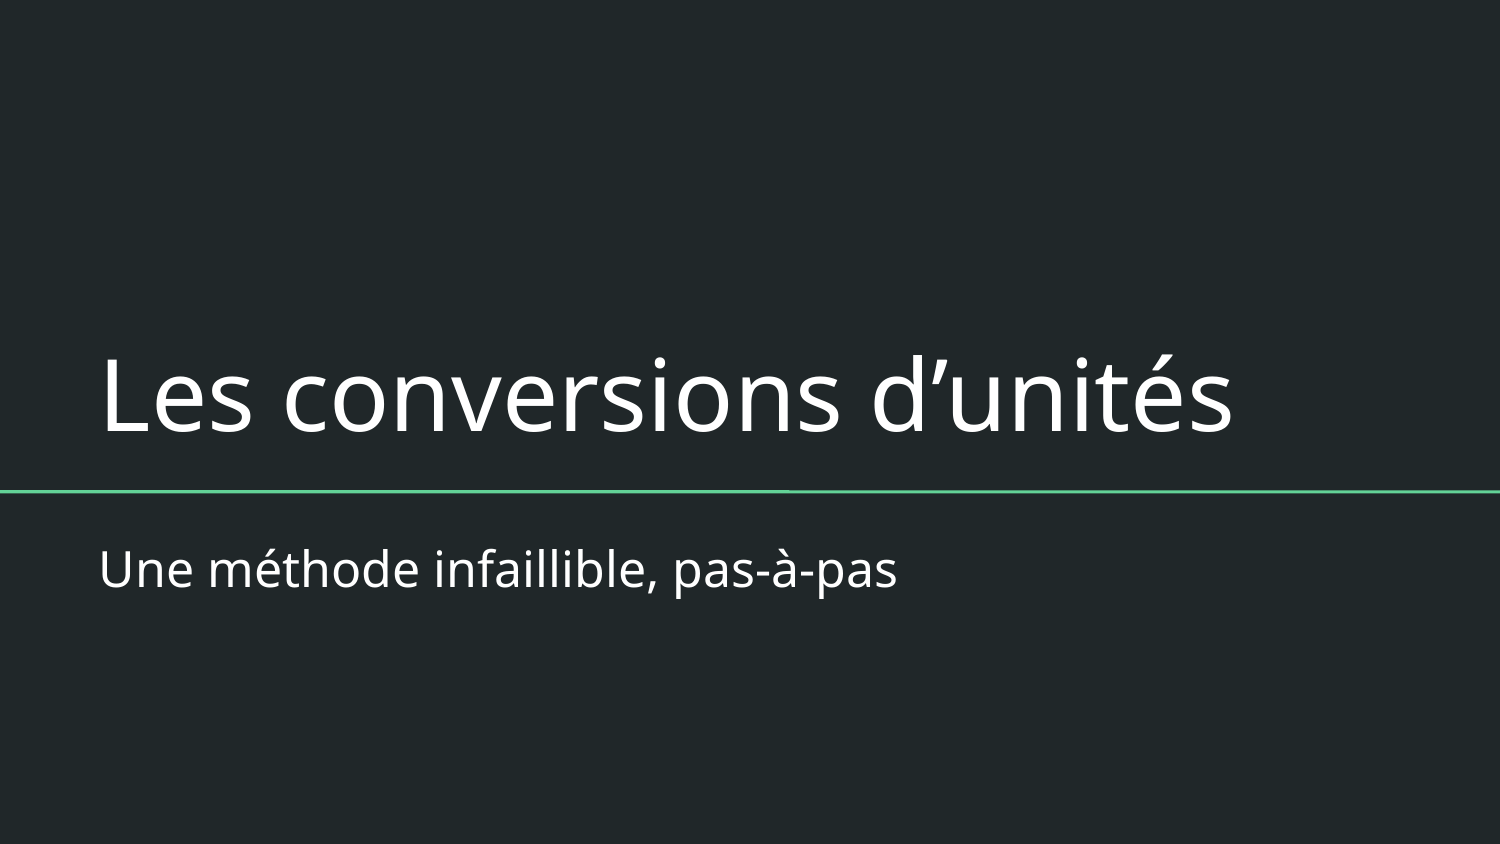

# Les conversions d’unités
Une méthode infaillible, pas-à-pas